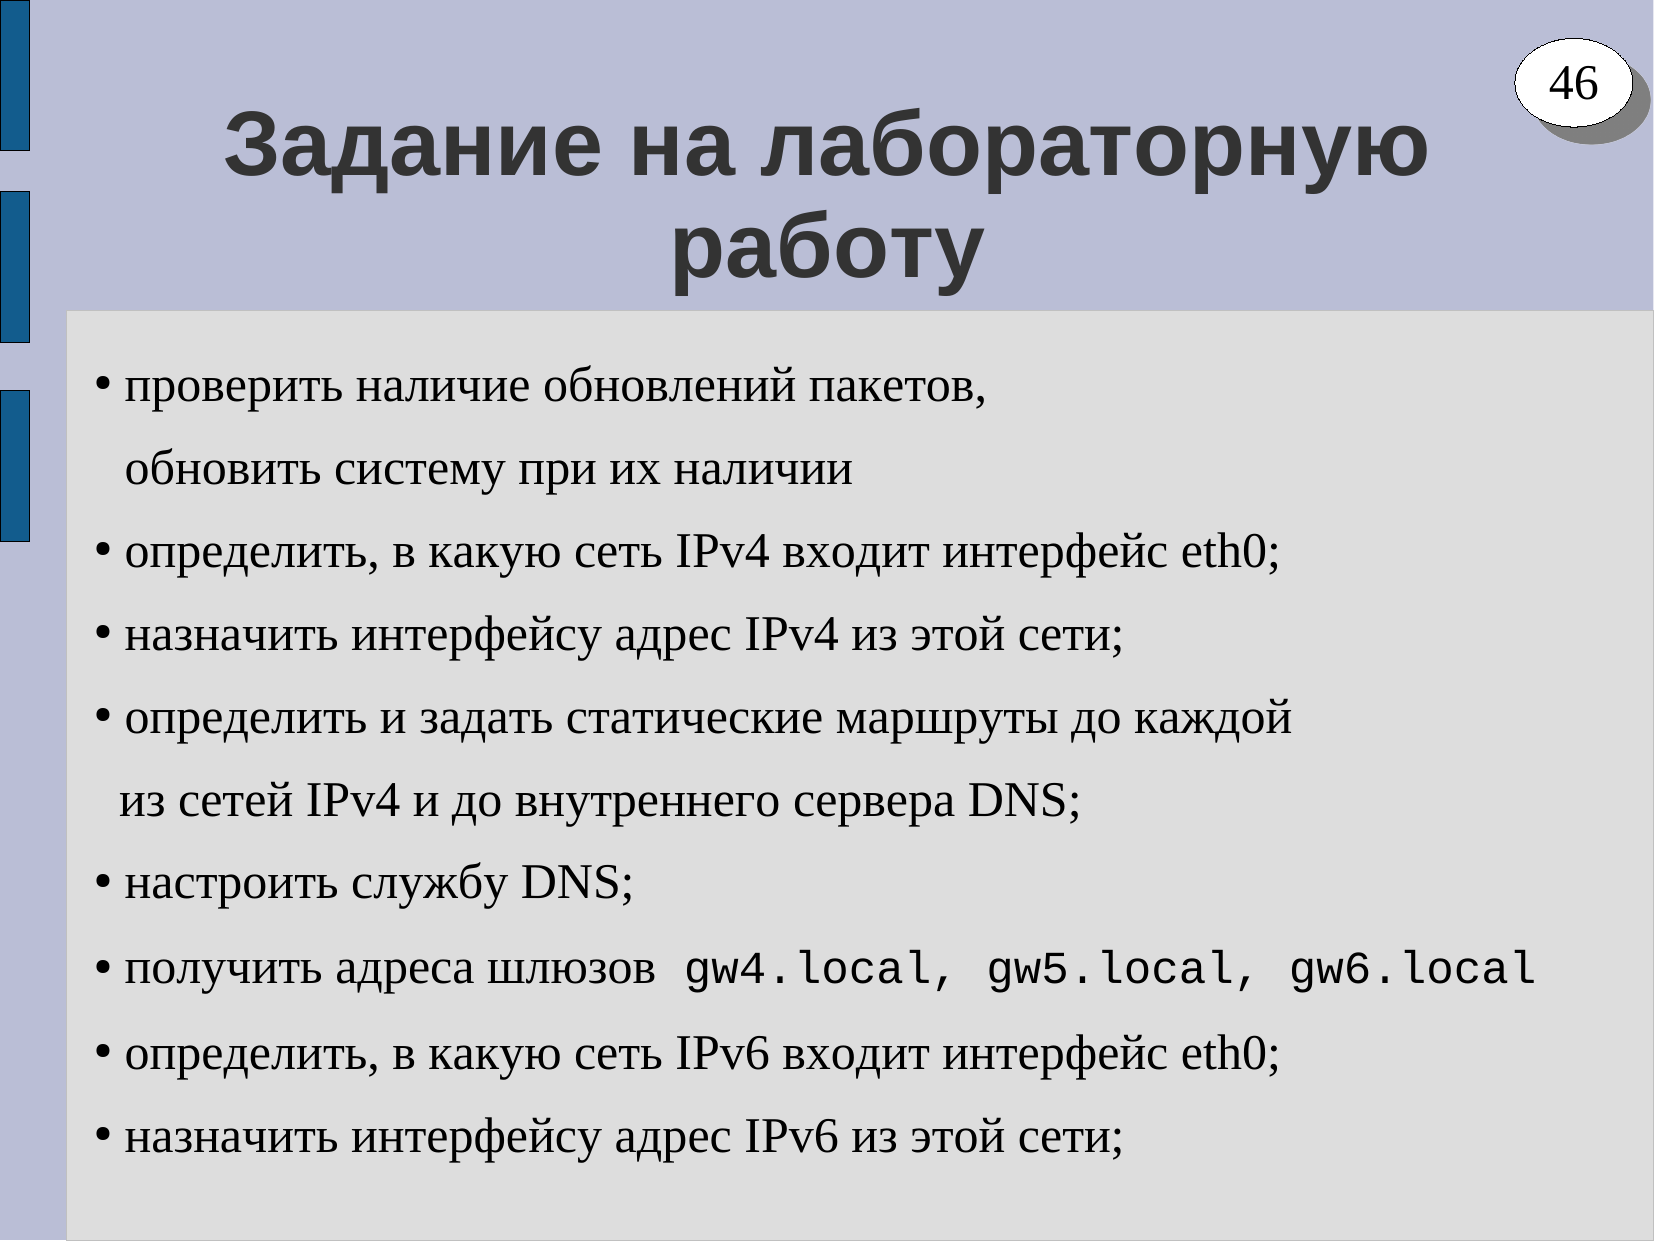

46
# Задание на лабораторную работу
 проверить наличие обновлений пакетов,
 обновить систему при их наличии
 определить, в какую сеть IPv4 входит интерфейс eth0;
 назначить интерфейсу адрес IPv4 из этой сети;
 определить и задать статические маршруты до каждой
 из сетей IPv4 и до внутреннего сервера DNS;
 настроить службу DNS;
 получить адреса шлюзов gw4.local, gw5.local, gw6.local
 определить, в какую сеть IPv6 входит интерфейс eth0;
 назначить интерфейсу адрес IPv6 из этой сети;